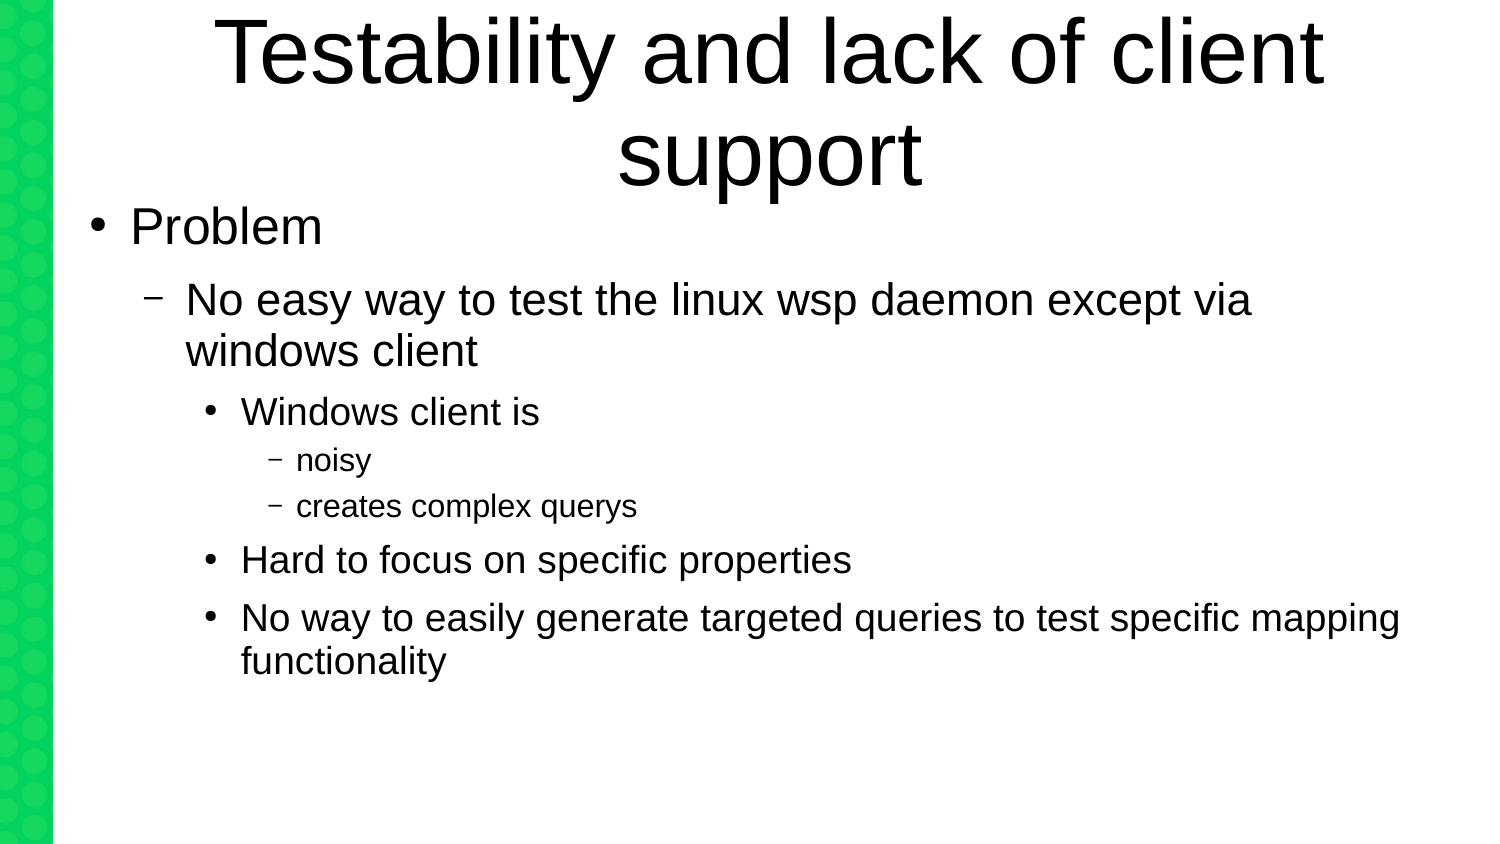

# Testability and lack of client support
Problem
No easy way to test the linux wsp daemon except via windows client
Windows client is
noisy
creates complex querys
Hard to focus on specific properties
No way to easily generate targeted queries to test specific mapping functionality